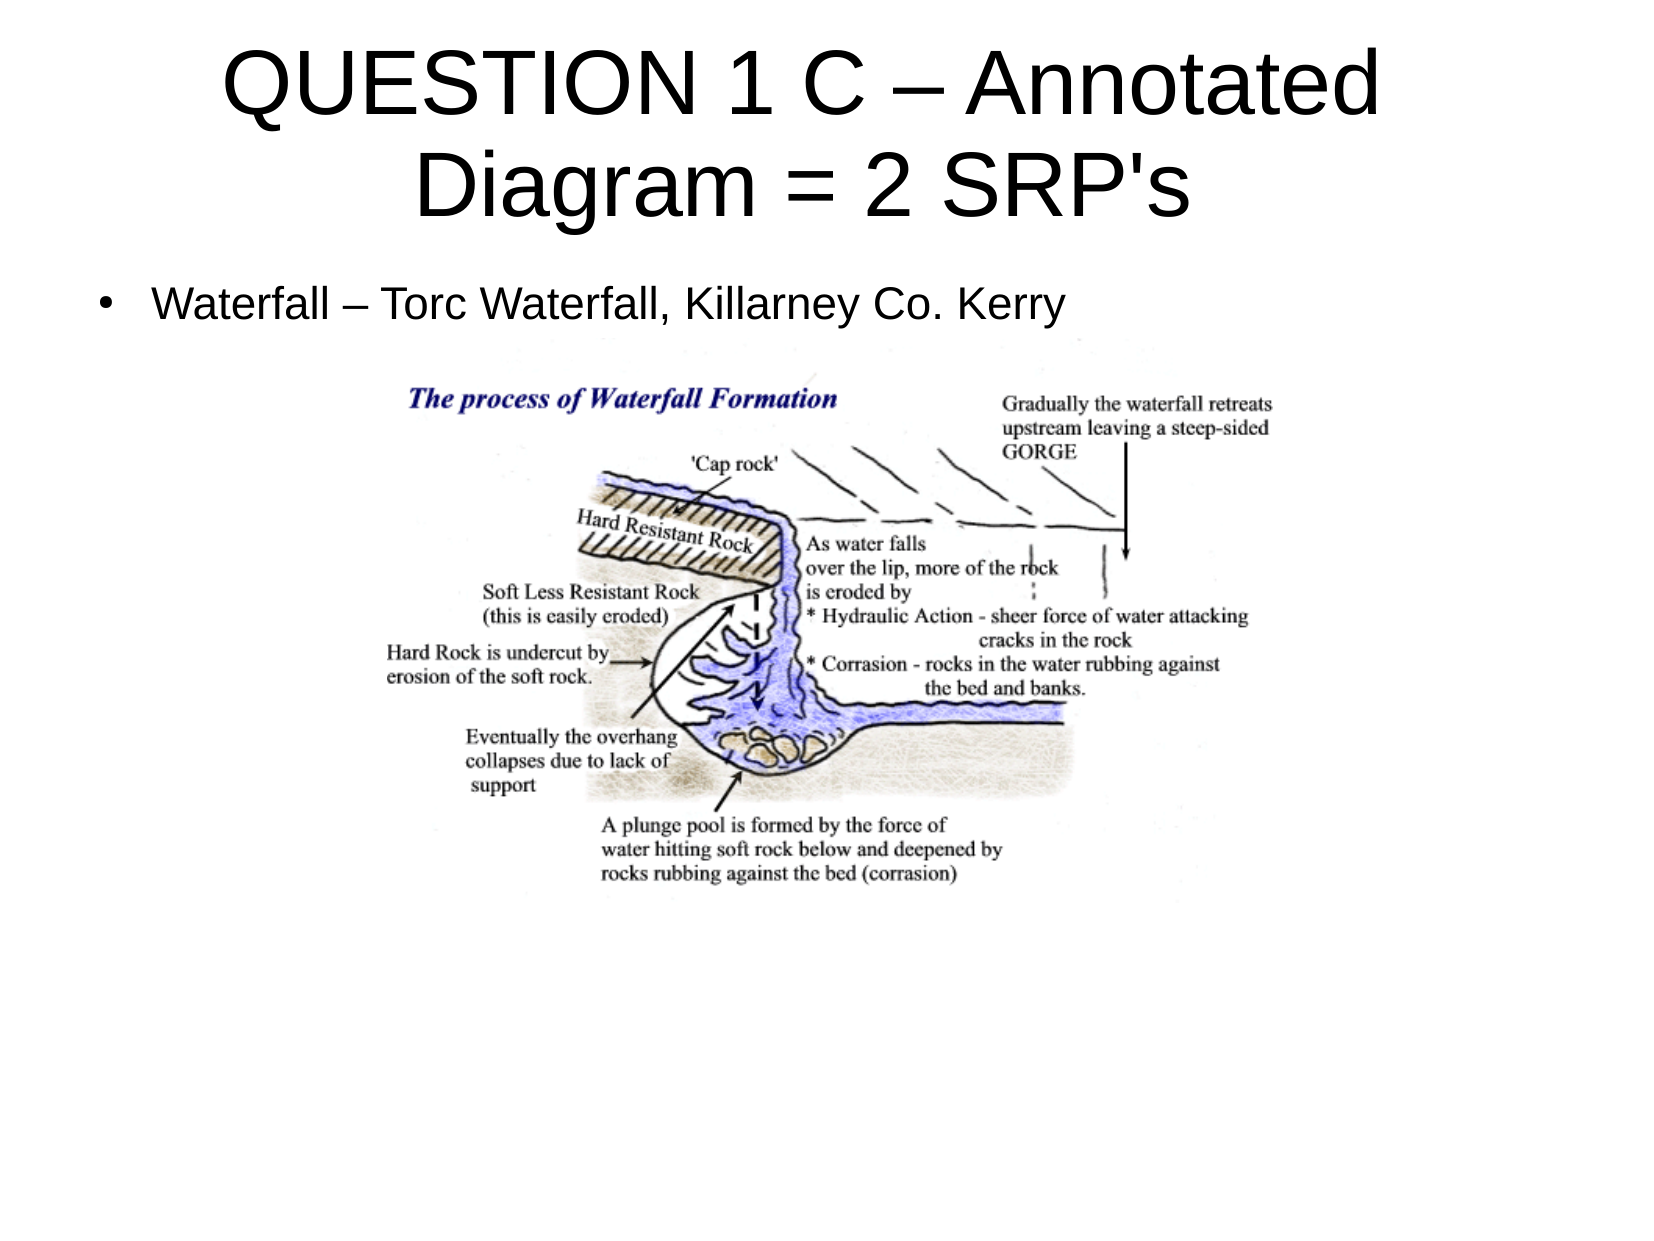

# QUESTION 1 C – Annotated Diagram = 2 SRP's
Waterfall – Torc Waterfall, Killarney Co. Kerry